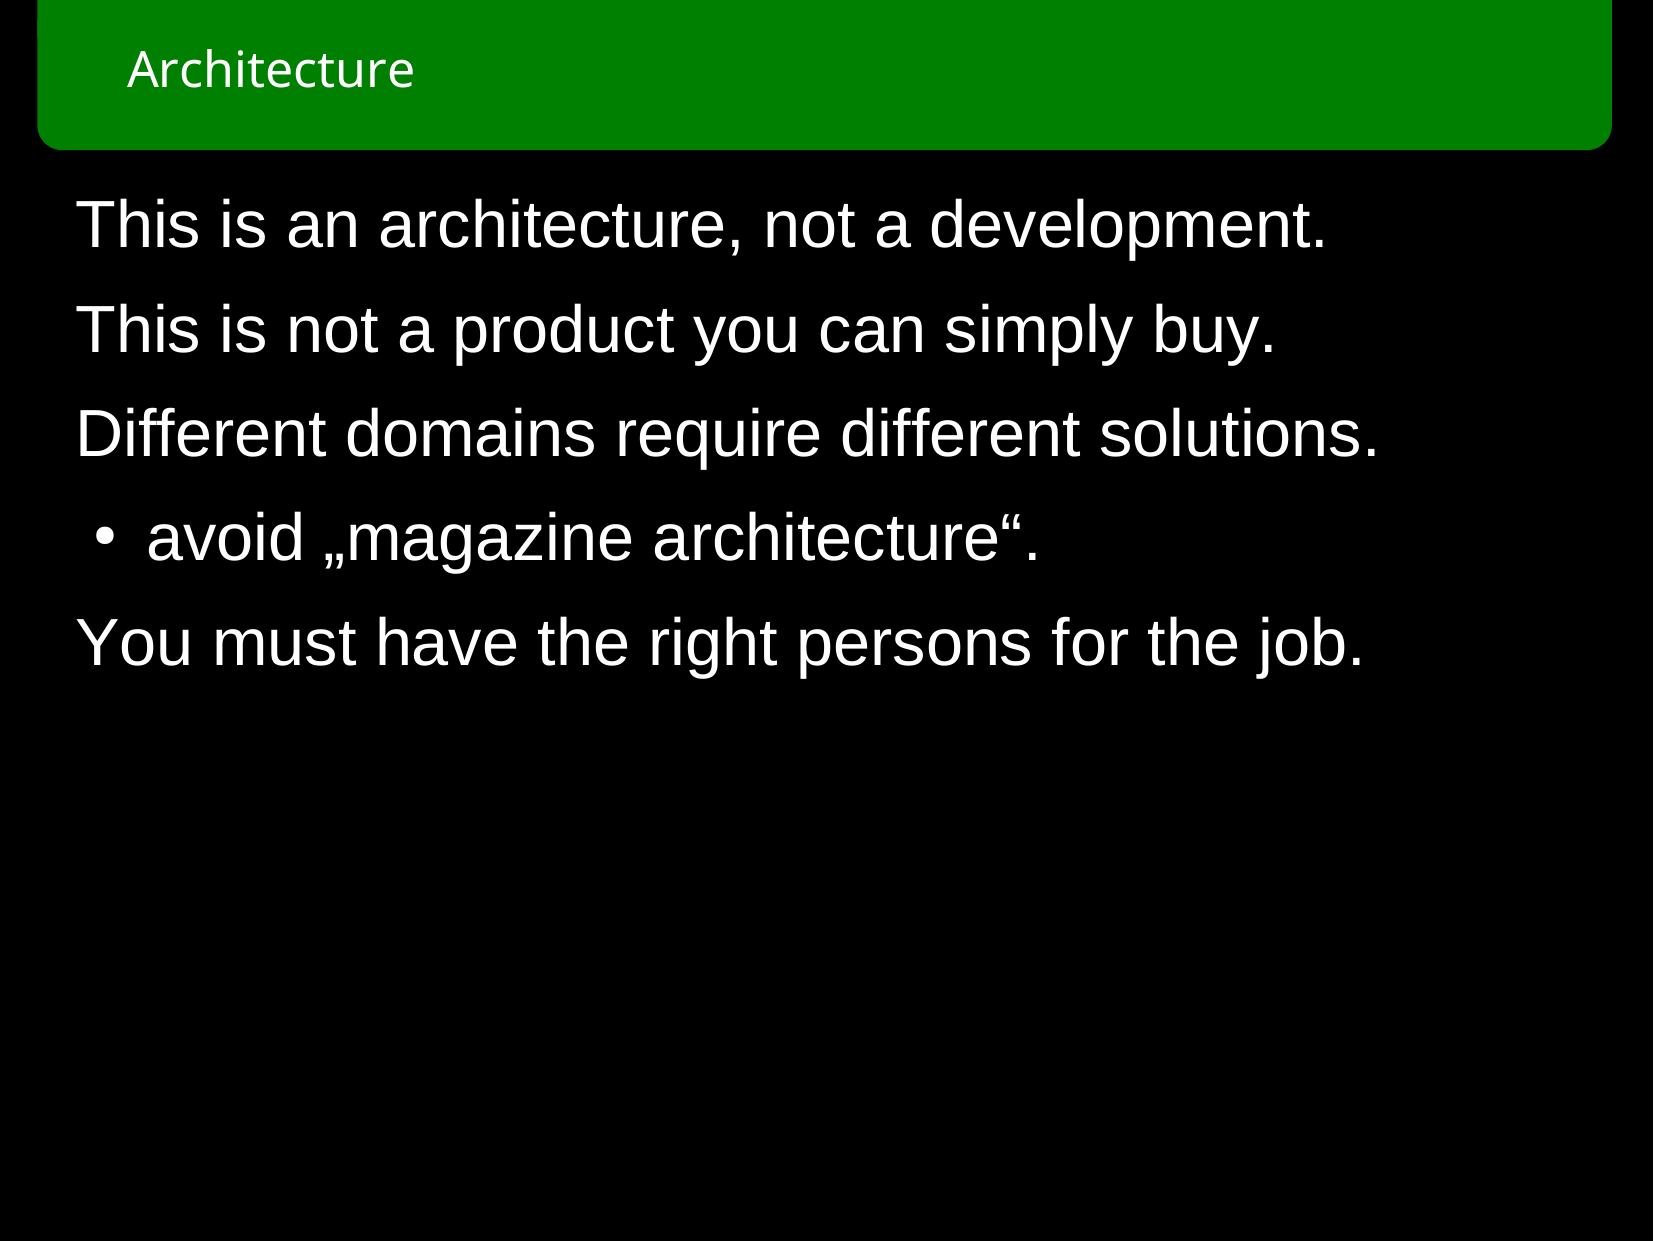

Architecture
# This is an architecture, not a development.
This is not a product you can simply buy.
Different domains require different solutions.
avoid „magazine architecture“.
You must have the right persons for the job.